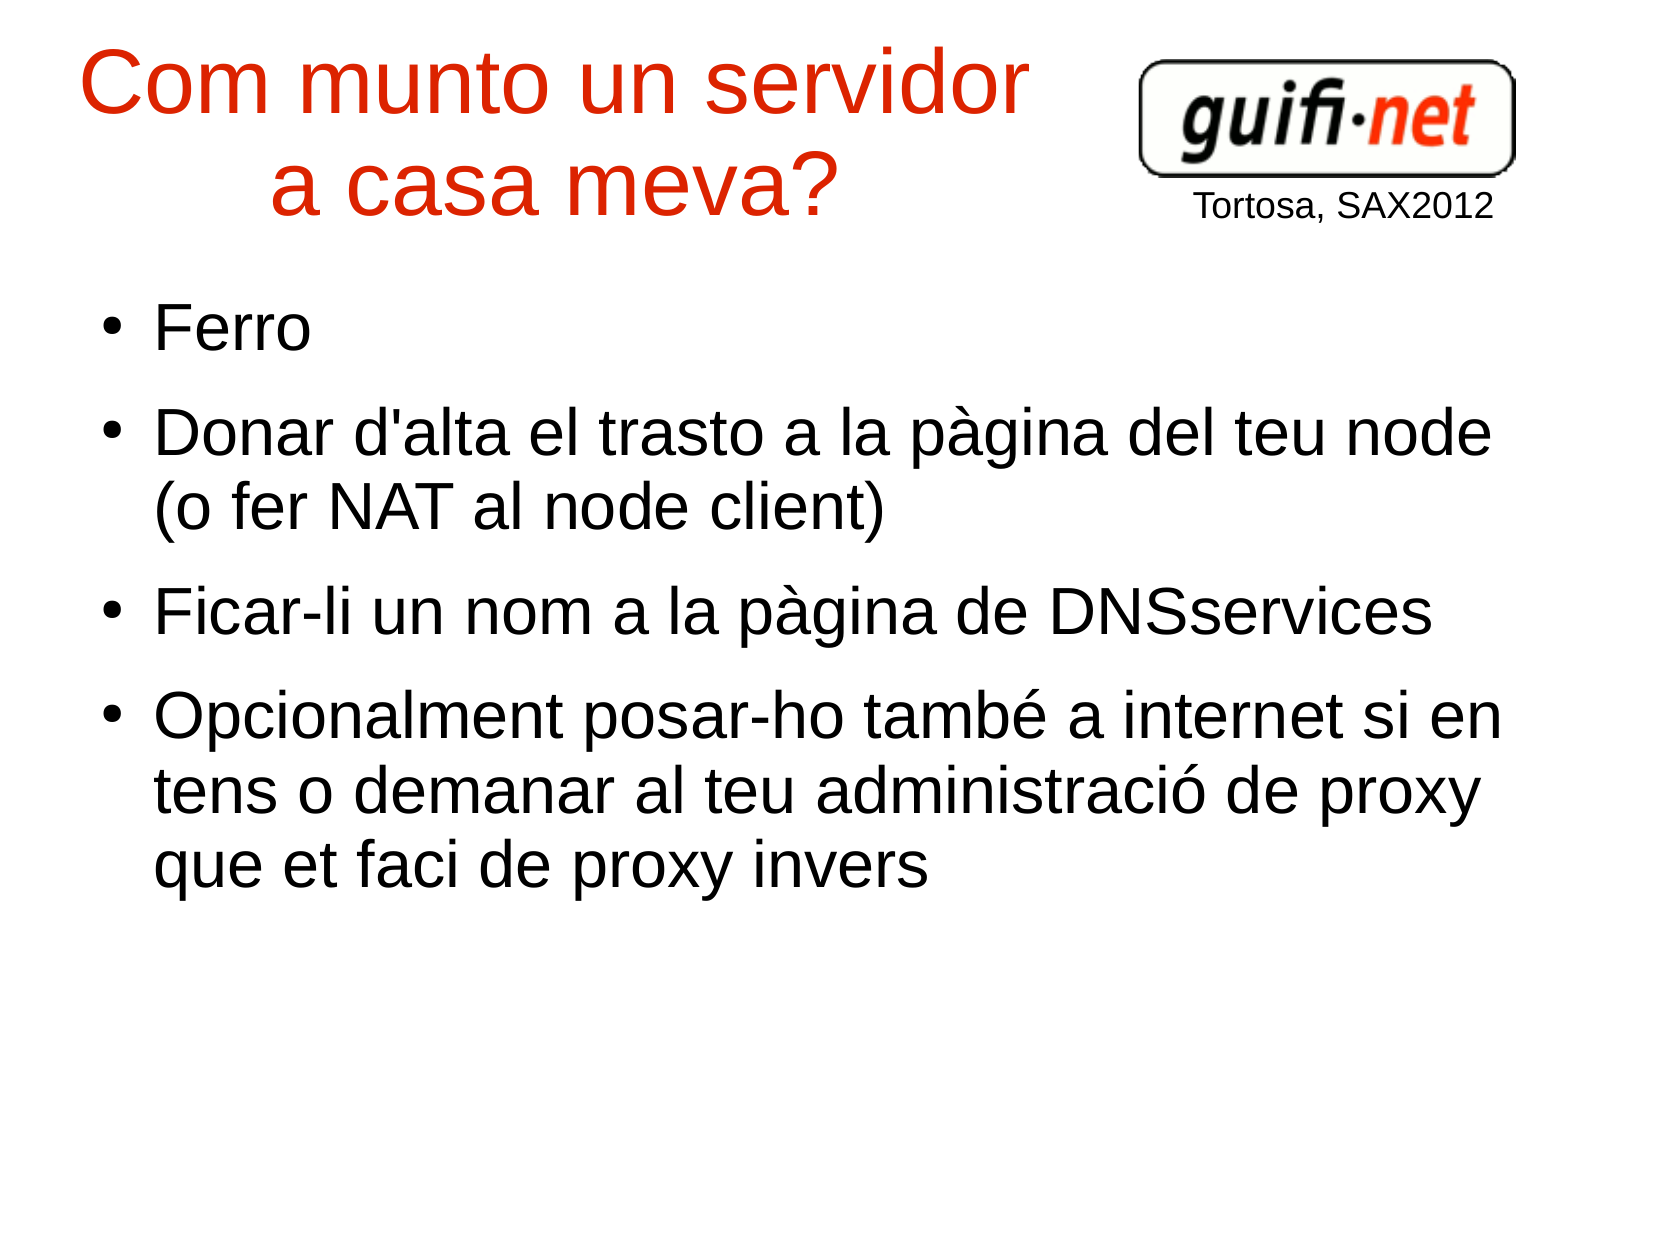

# Com munto un servidor a casa meva?
Tortosa, SAX2012
Ferro
Donar d'alta el trasto a la pàgina del teu node (o fer NAT al node client)
Ficar-li un nom a la pàgina de DNSservices
Opcionalment posar-ho també a internet si en tens o demanar al teu administració de proxy que et faci de proxy invers